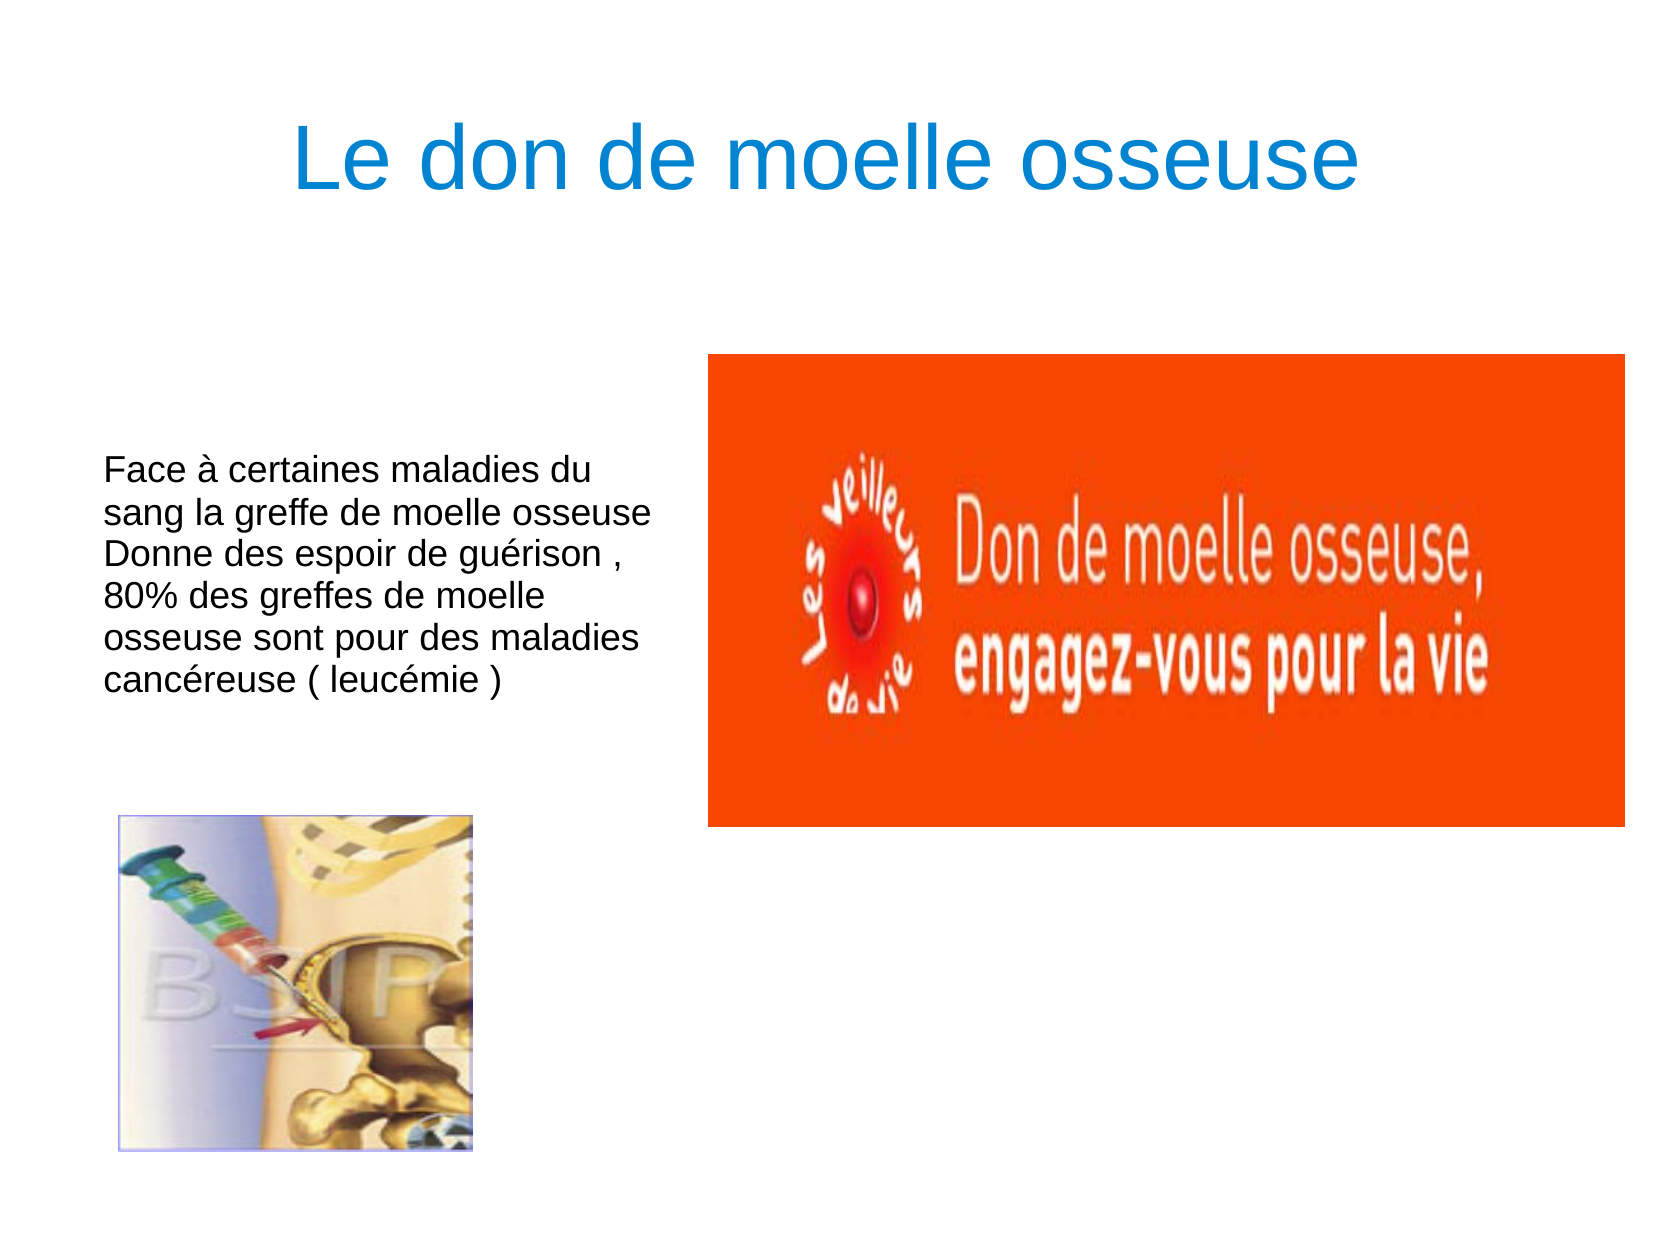

# Le don de moelle osseuse
Face à certaines maladies du sang la greffe de moelle osseuse Donne des espoir de guérison , 80% des greffes de moelle osseuse sont pour des maladies cancéreuse ( leucémie )